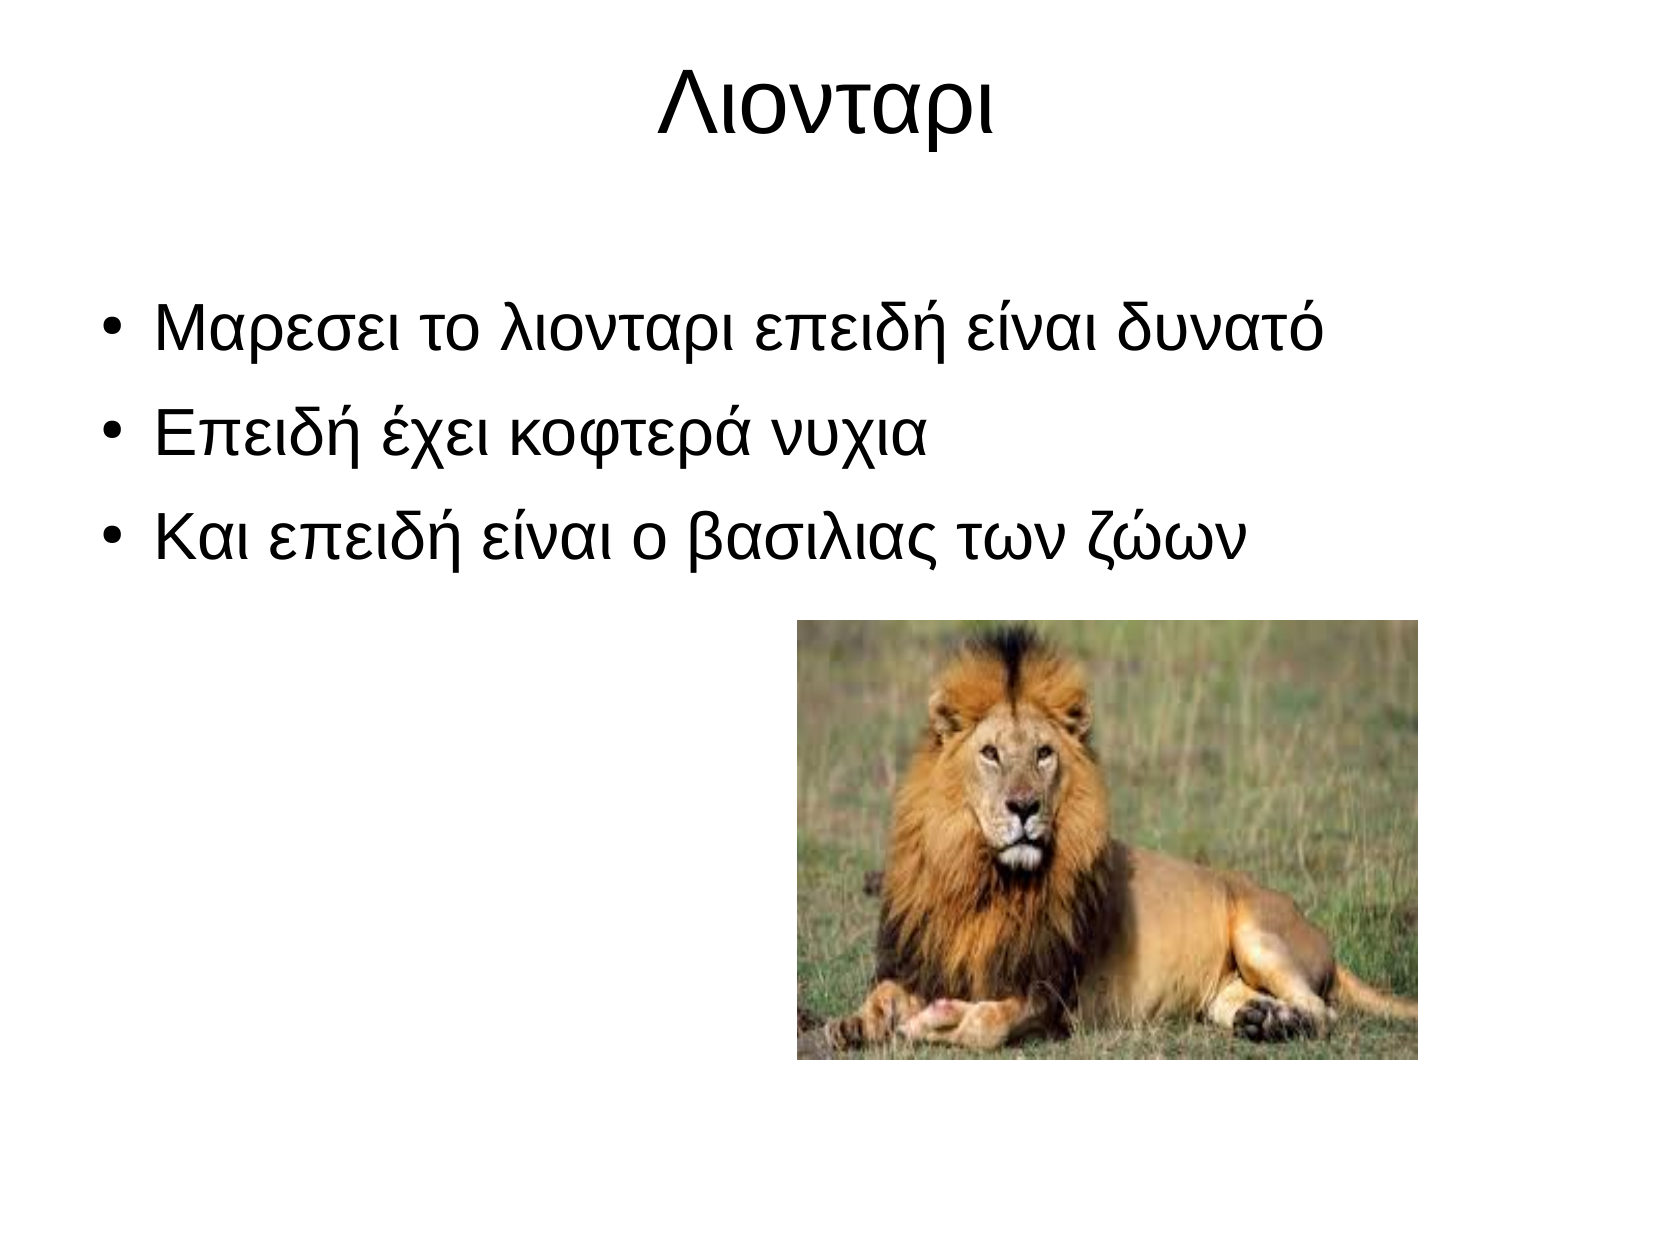

# Λιονταρι
Μαρεσει το λιονταρι επειδή είναι δυνατό
Επειδή έχει κοφτερά νυχια
Και επειδή είναι ο βασιλιας των ζώων